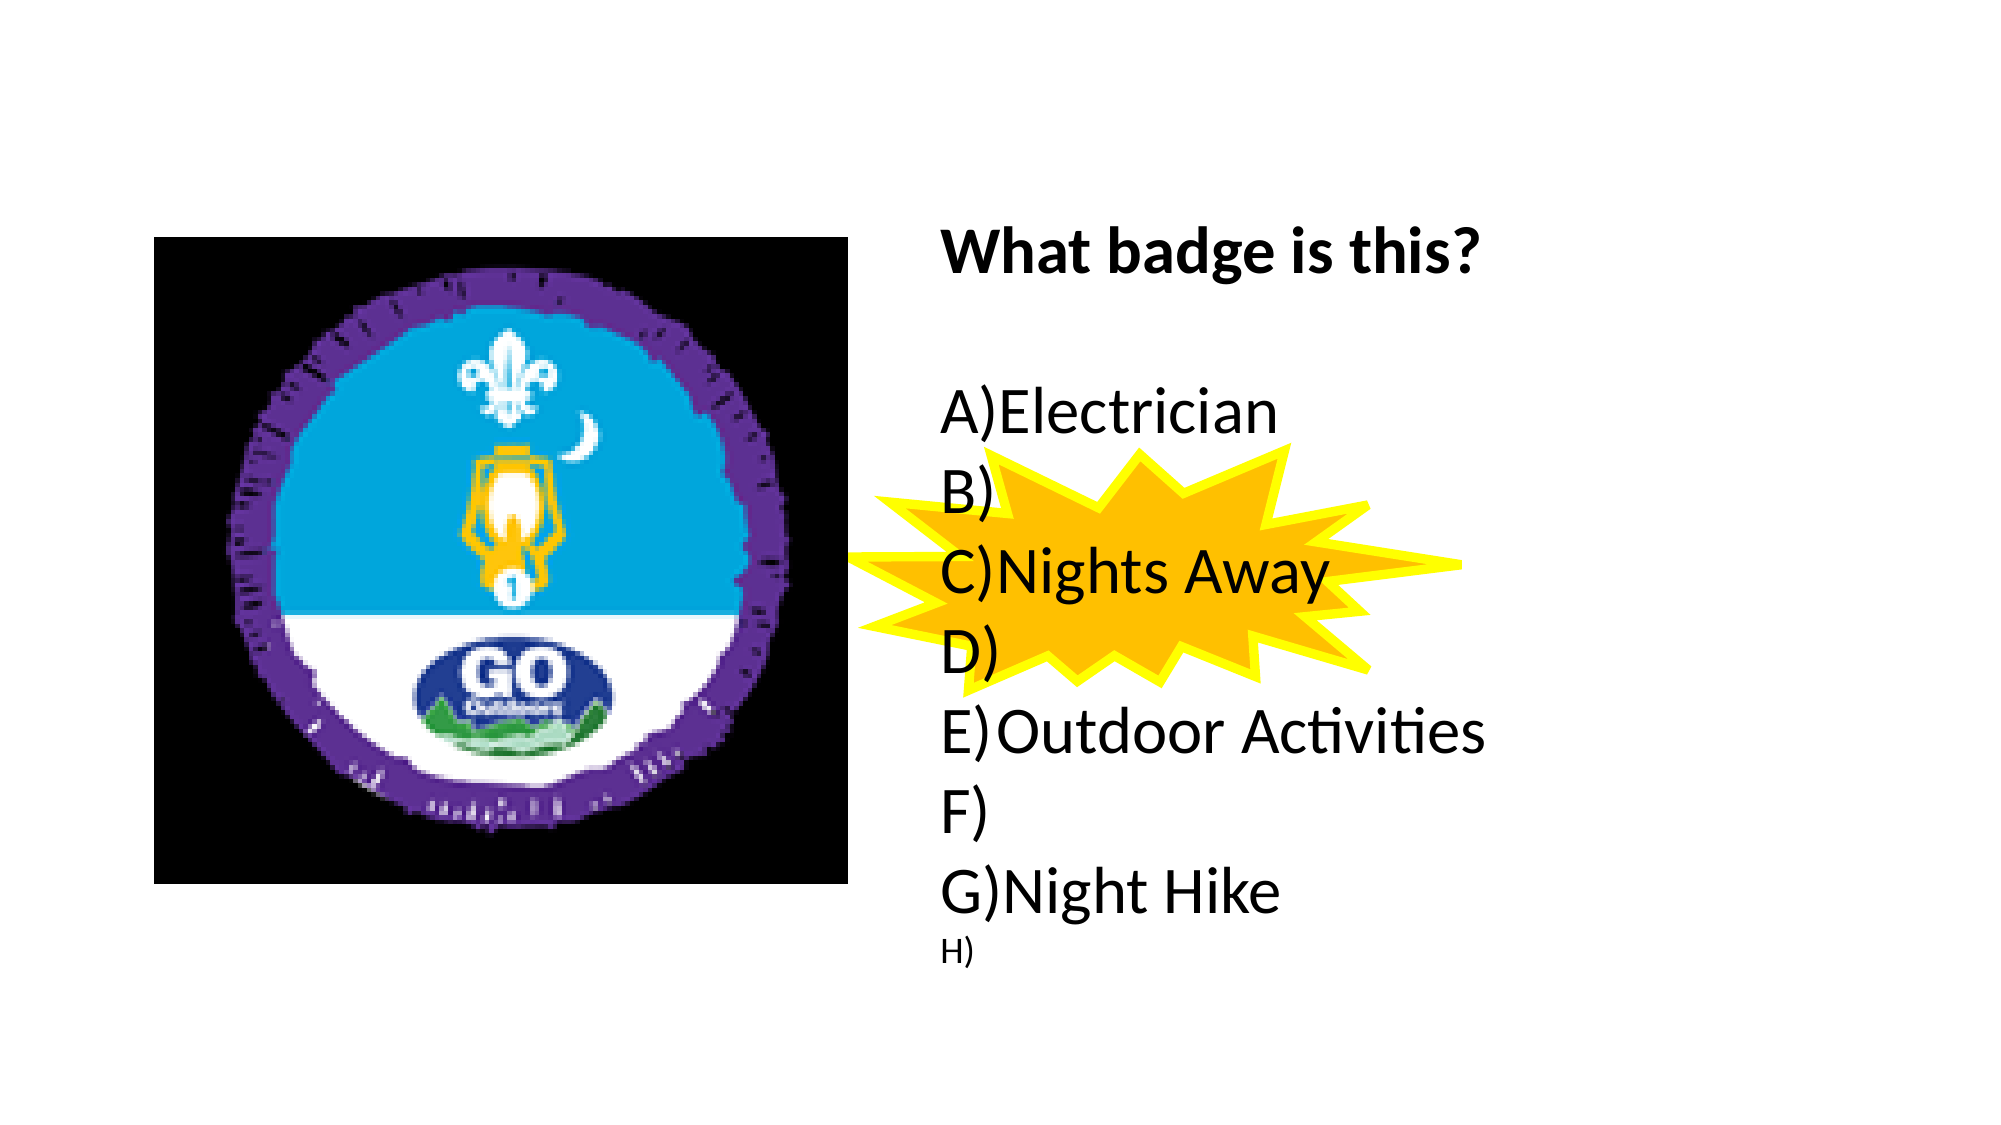

What badge is this?
Electrician
Nights Away
Outdoor Activities
Night Hike